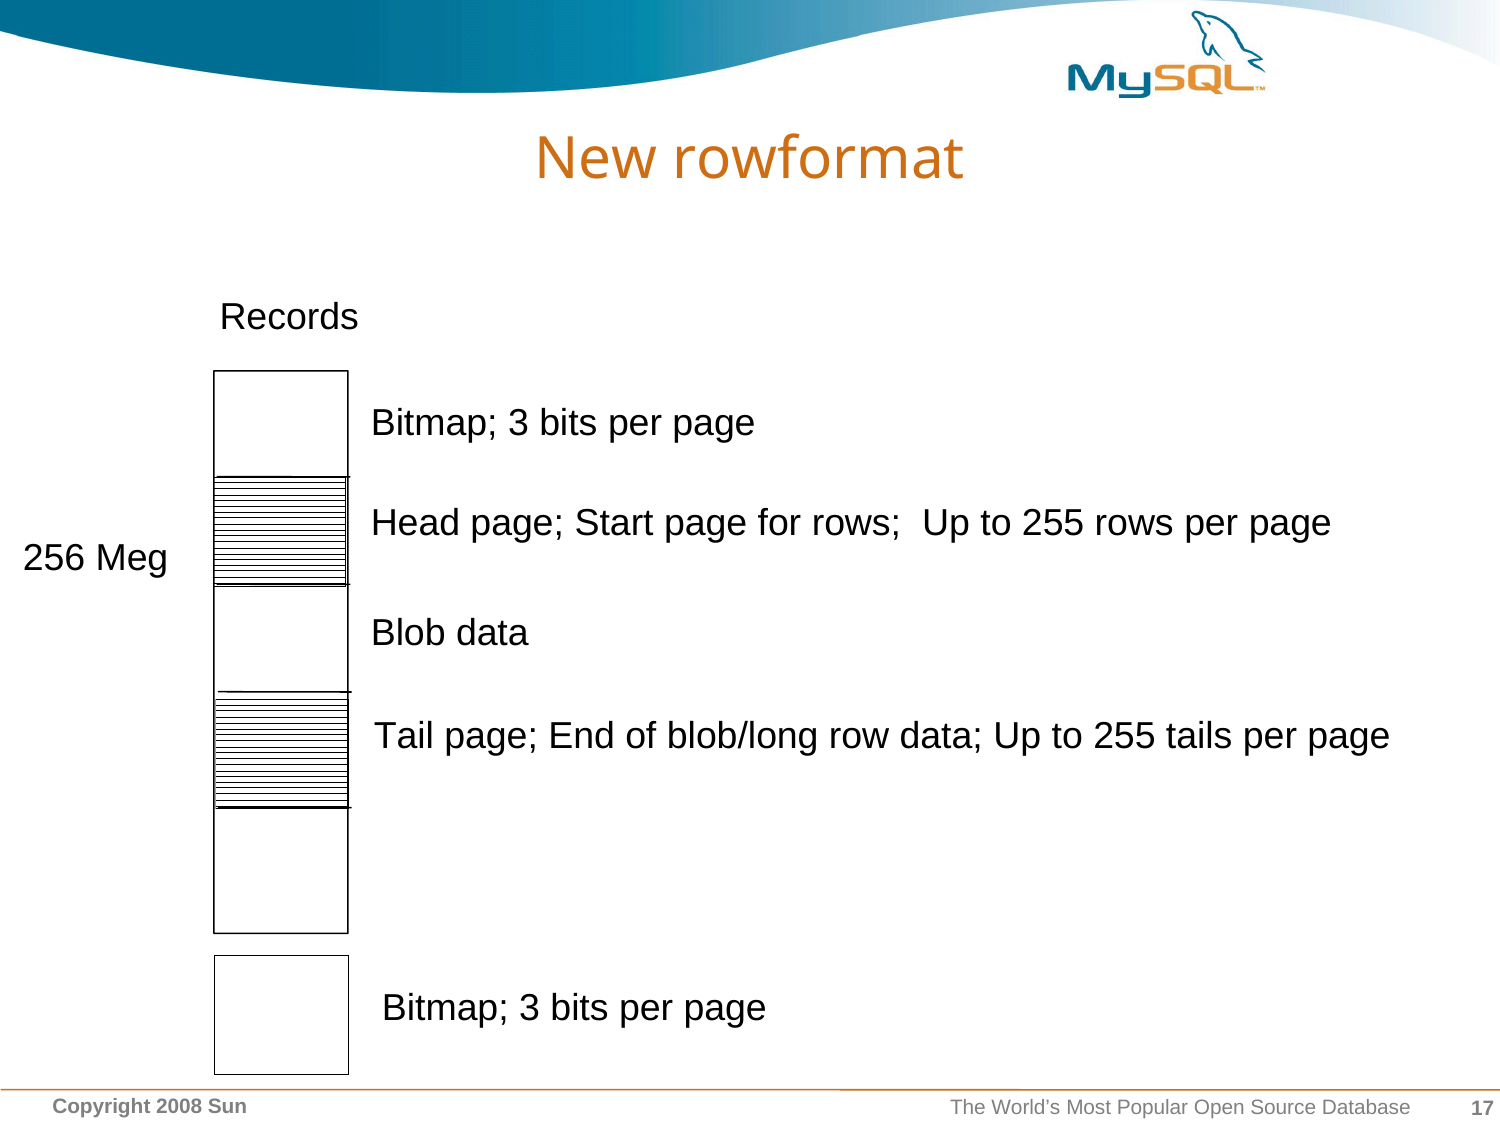

# New rowformat
Records
Bitmap; 3 bits per page
Head page; Start page for rows; Up to 255 rows per page
256 Meg
Blob data
Tail page; End of blob/long row data; Up to 255 tails per page
Bitmap; 3 bits per page